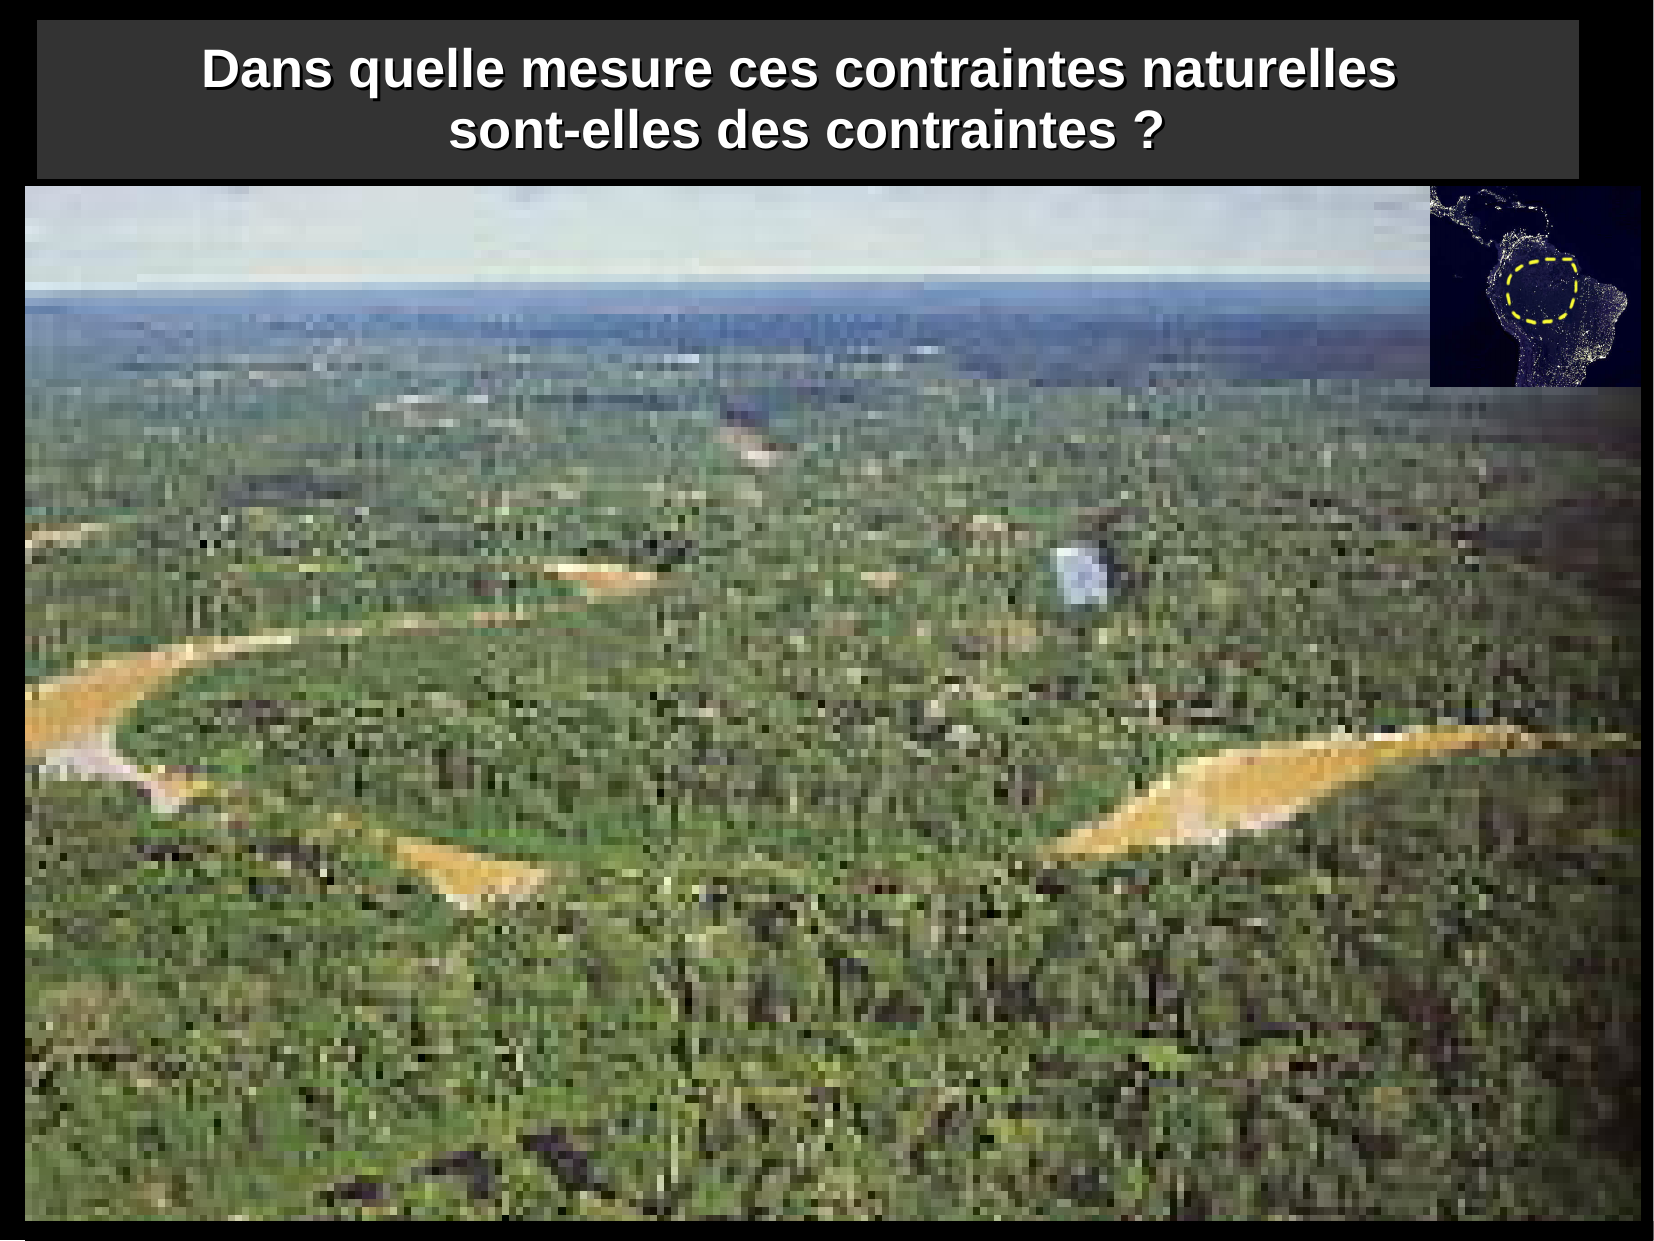

Dans quelle mesure ces contraintes naturelles
sont-elles des contraintes ?